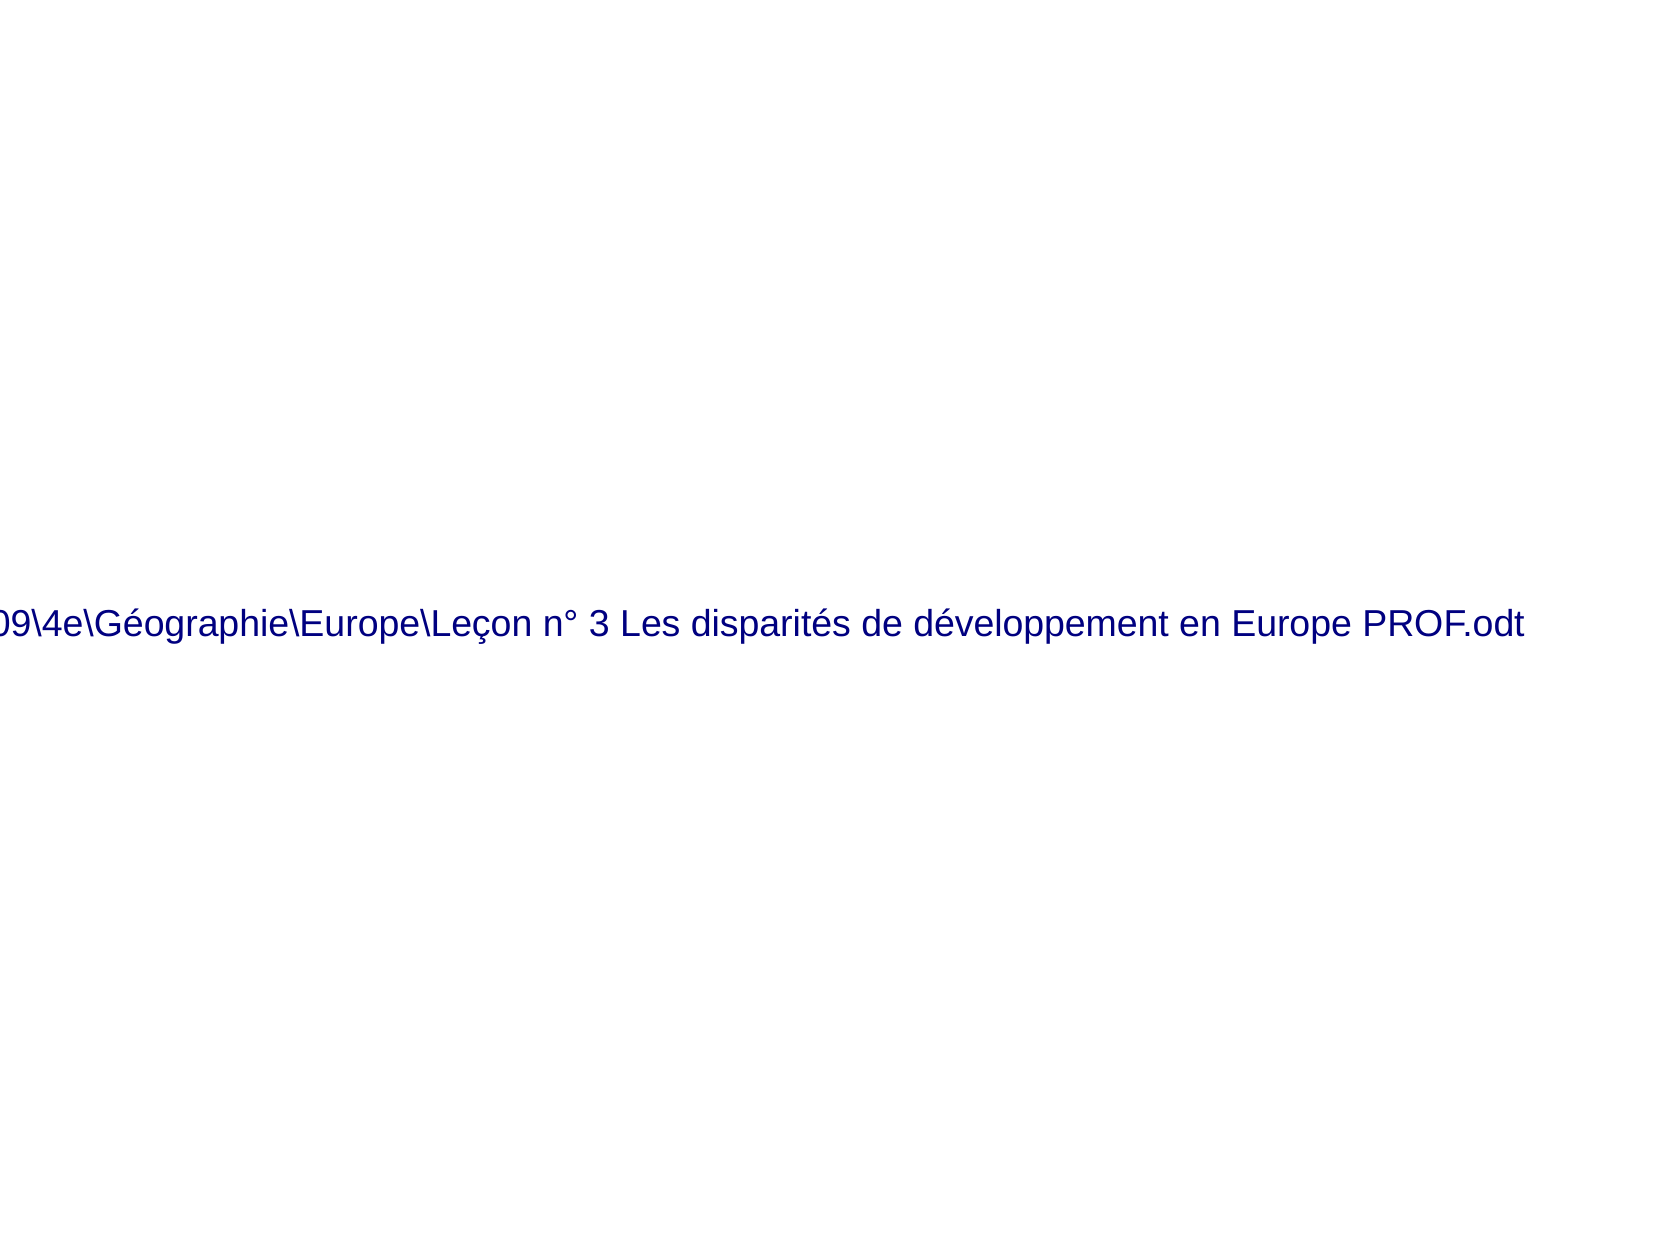

F:\2008-2009\4e\Géographie\Europe\Leçon n° 3 Les disparités de développement en Europe PROF.odt